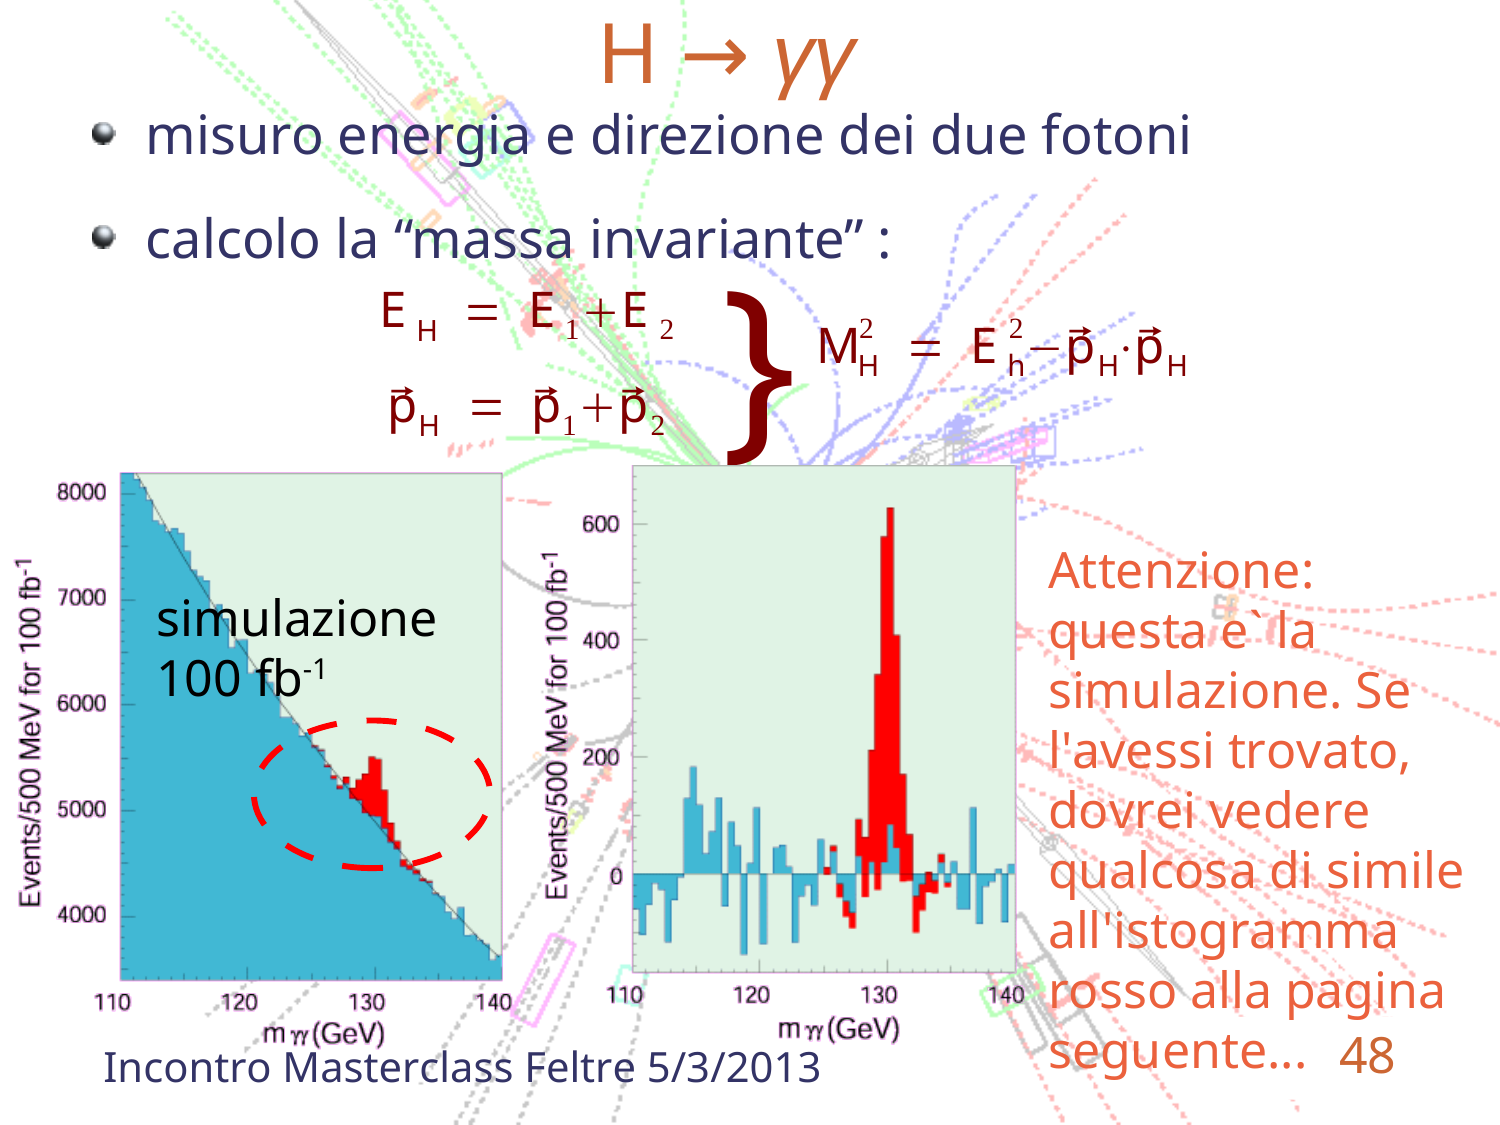

# H → γγ
misuro energia e direzione dei due fotoni
calcolo la “massa invariante” :
}
Attenzione: questa e` la simulazione. Se l'avessi trovato, dovrei vedere qualcosa di simile all'istogramma rosso alla pagina seguente...
simulazione
100 fb-1
48